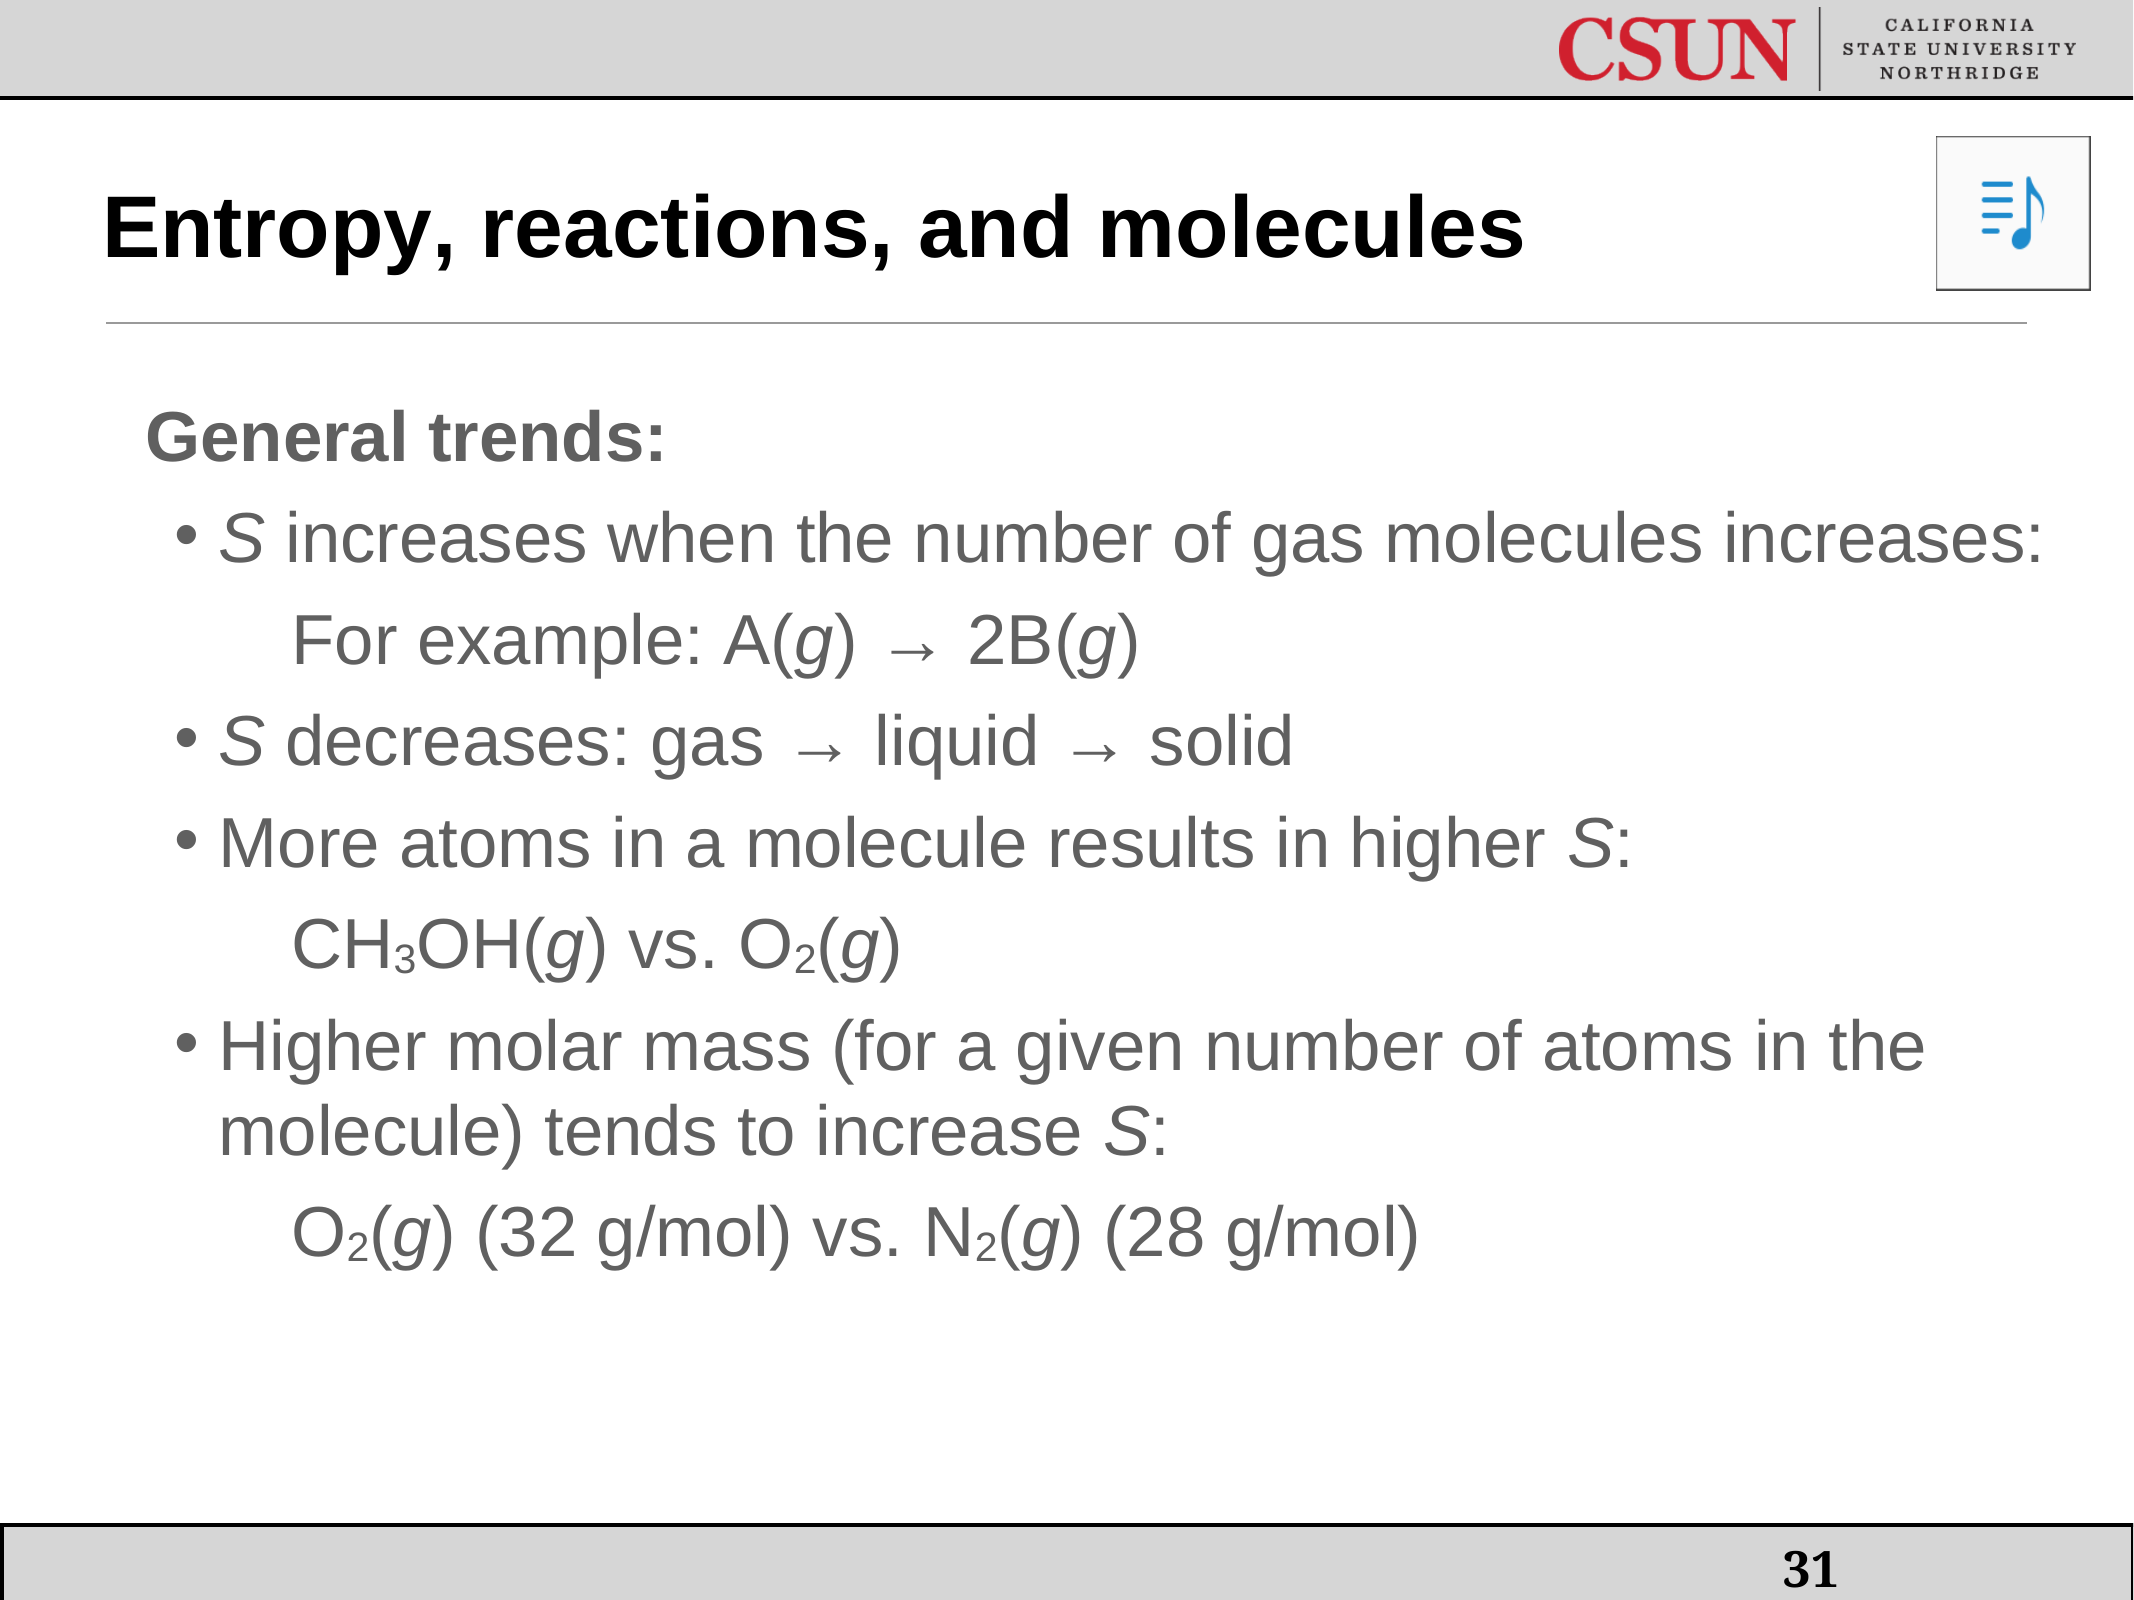

# Entropy, reactions, and molecules
General trends:
S increases when the number of gas molecules increases:
For example: A(g) → 2B(g)
S decreases: gas → liquid → solid
More atoms in a molecule results in higher S:
CH3OH(g) vs. O2(g)
Higher molar mass (for a given number of atoms in the molecule) tends to increase S:
O2(g) (32 g/mol) vs. N2(g) (28 g/mol)
31